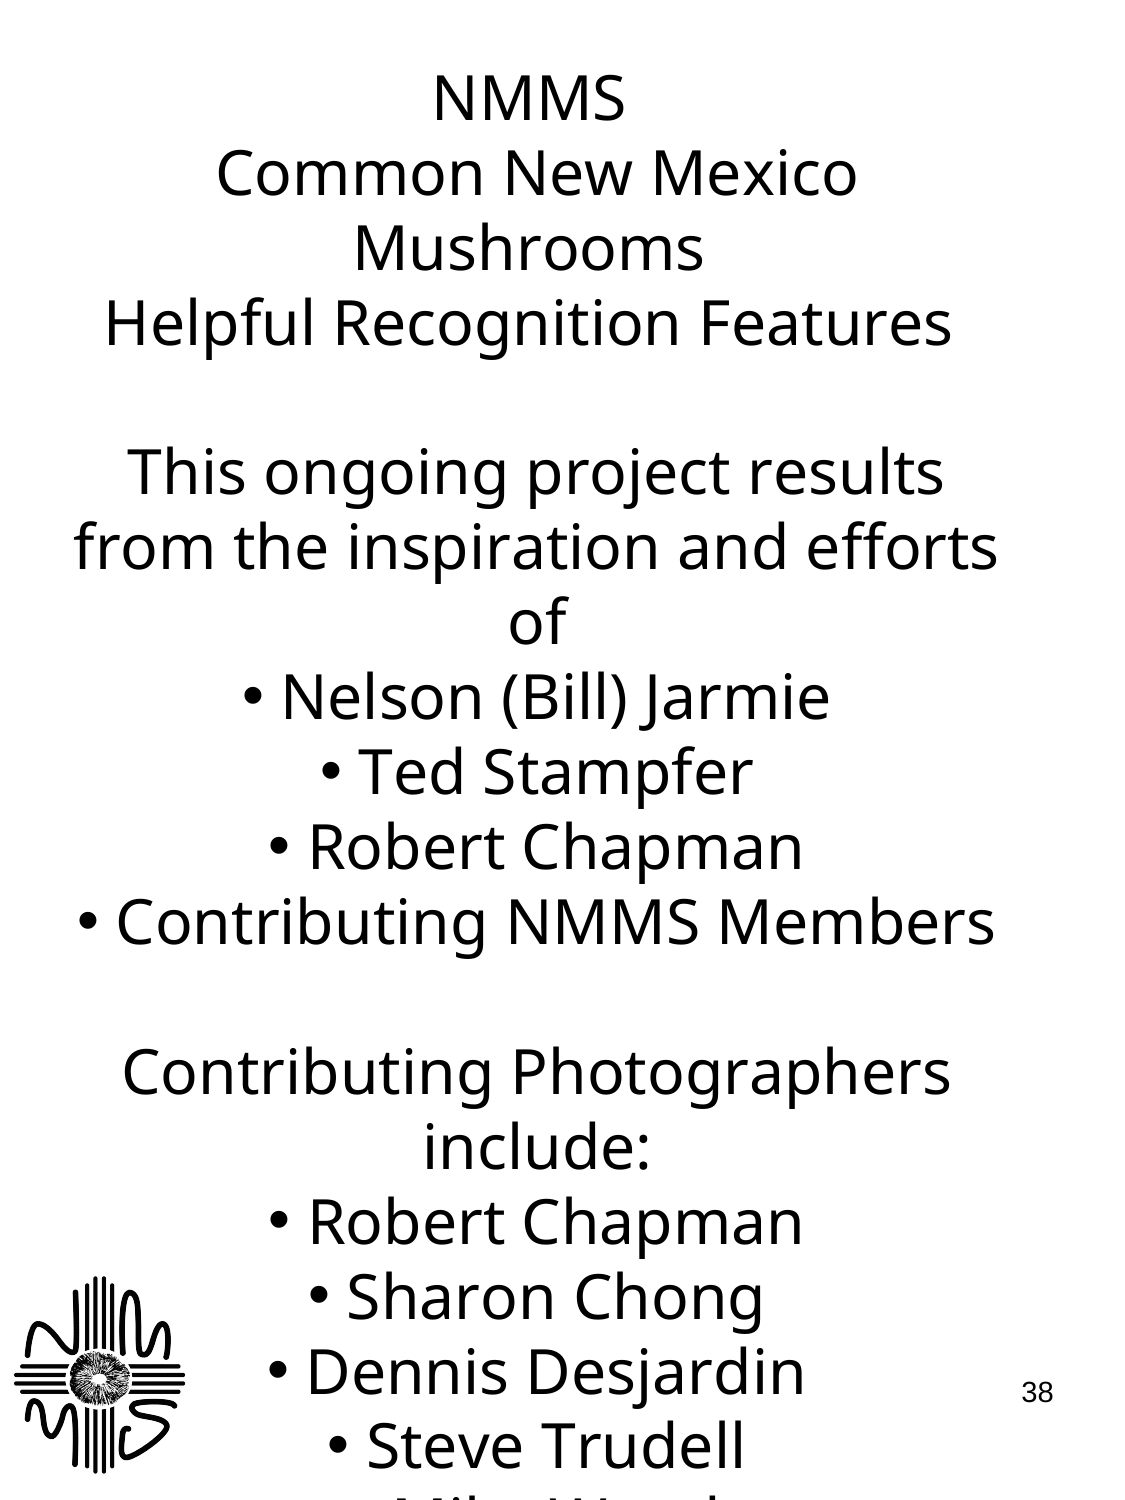

NMMS
Common New Mexico Mushrooms
Helpful Recognition Features
This ongoing project results from the inspiration and efforts of
 Nelson (Bill) Jarmie
 Ted Stampfer
 Robert Chapman
 Contributing NMMS Members
Contributing Photographers include:
 Robert Chapman
 Sharon Chong
 Dennis Desjardin
 Steve Trudell
 Mike Wood